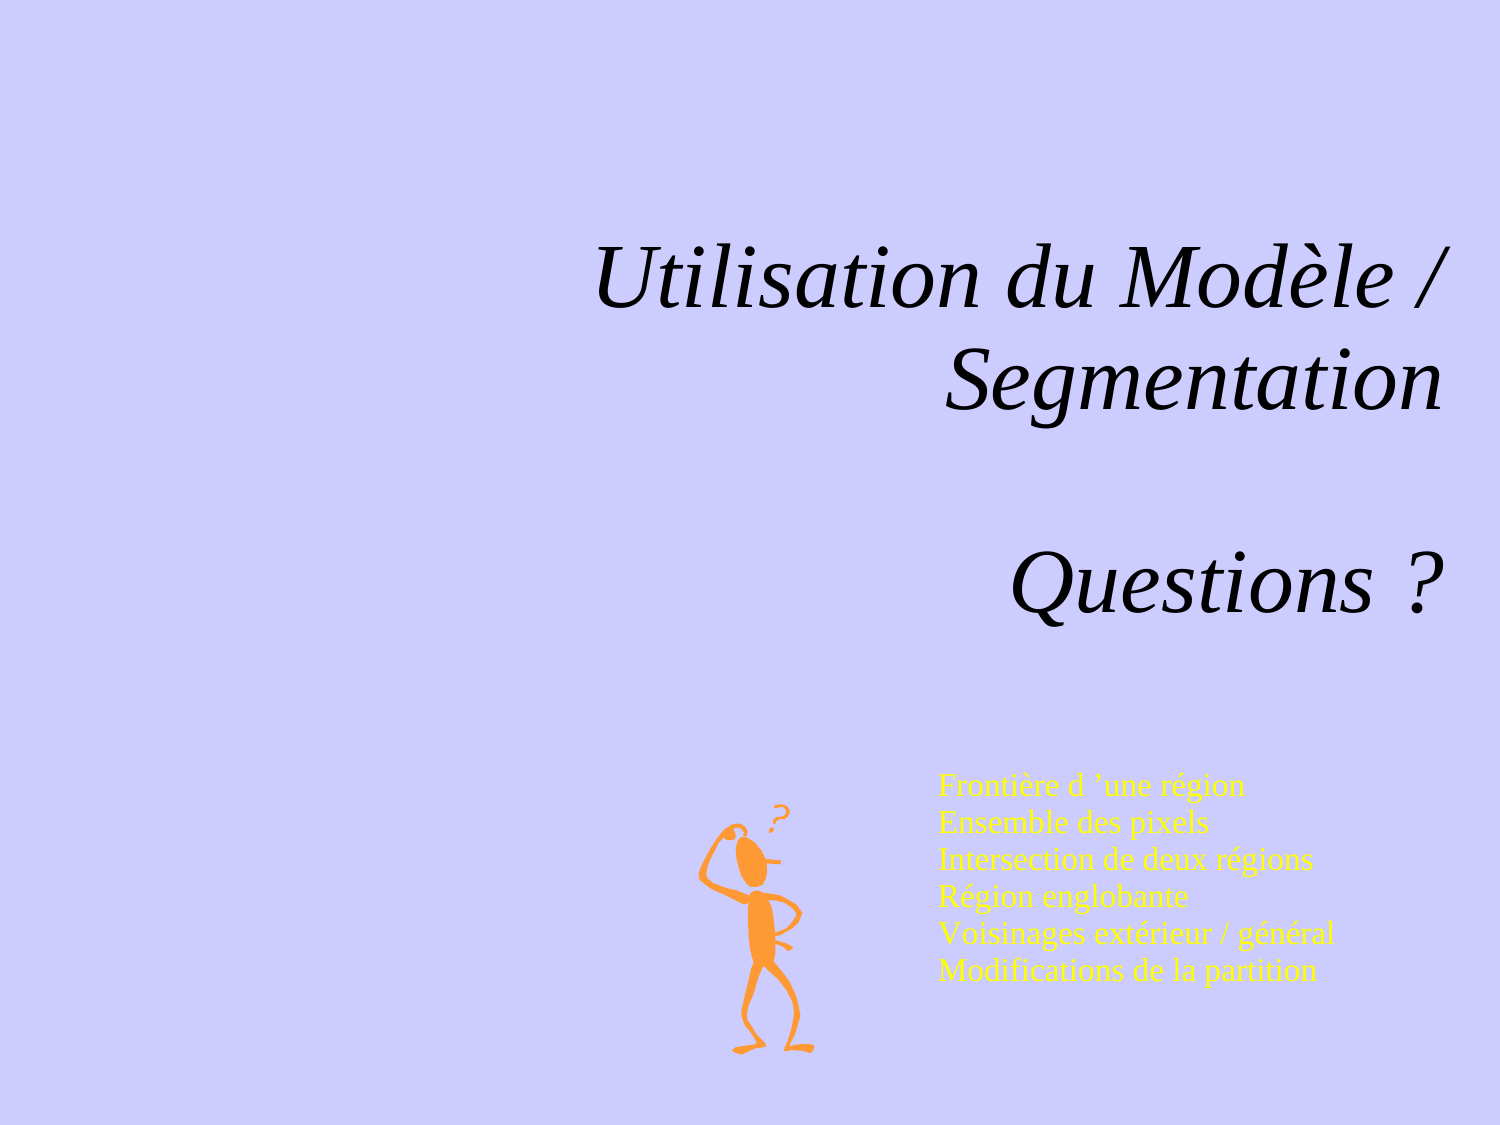

# Utilisation du Modèle / Segmentation Questions ?
 Frontière d ’une région
 Ensemble des pixels
 Intersection de deux régions
 Région englobante
 Voisinages extérieur / général
 Modifications de la partition